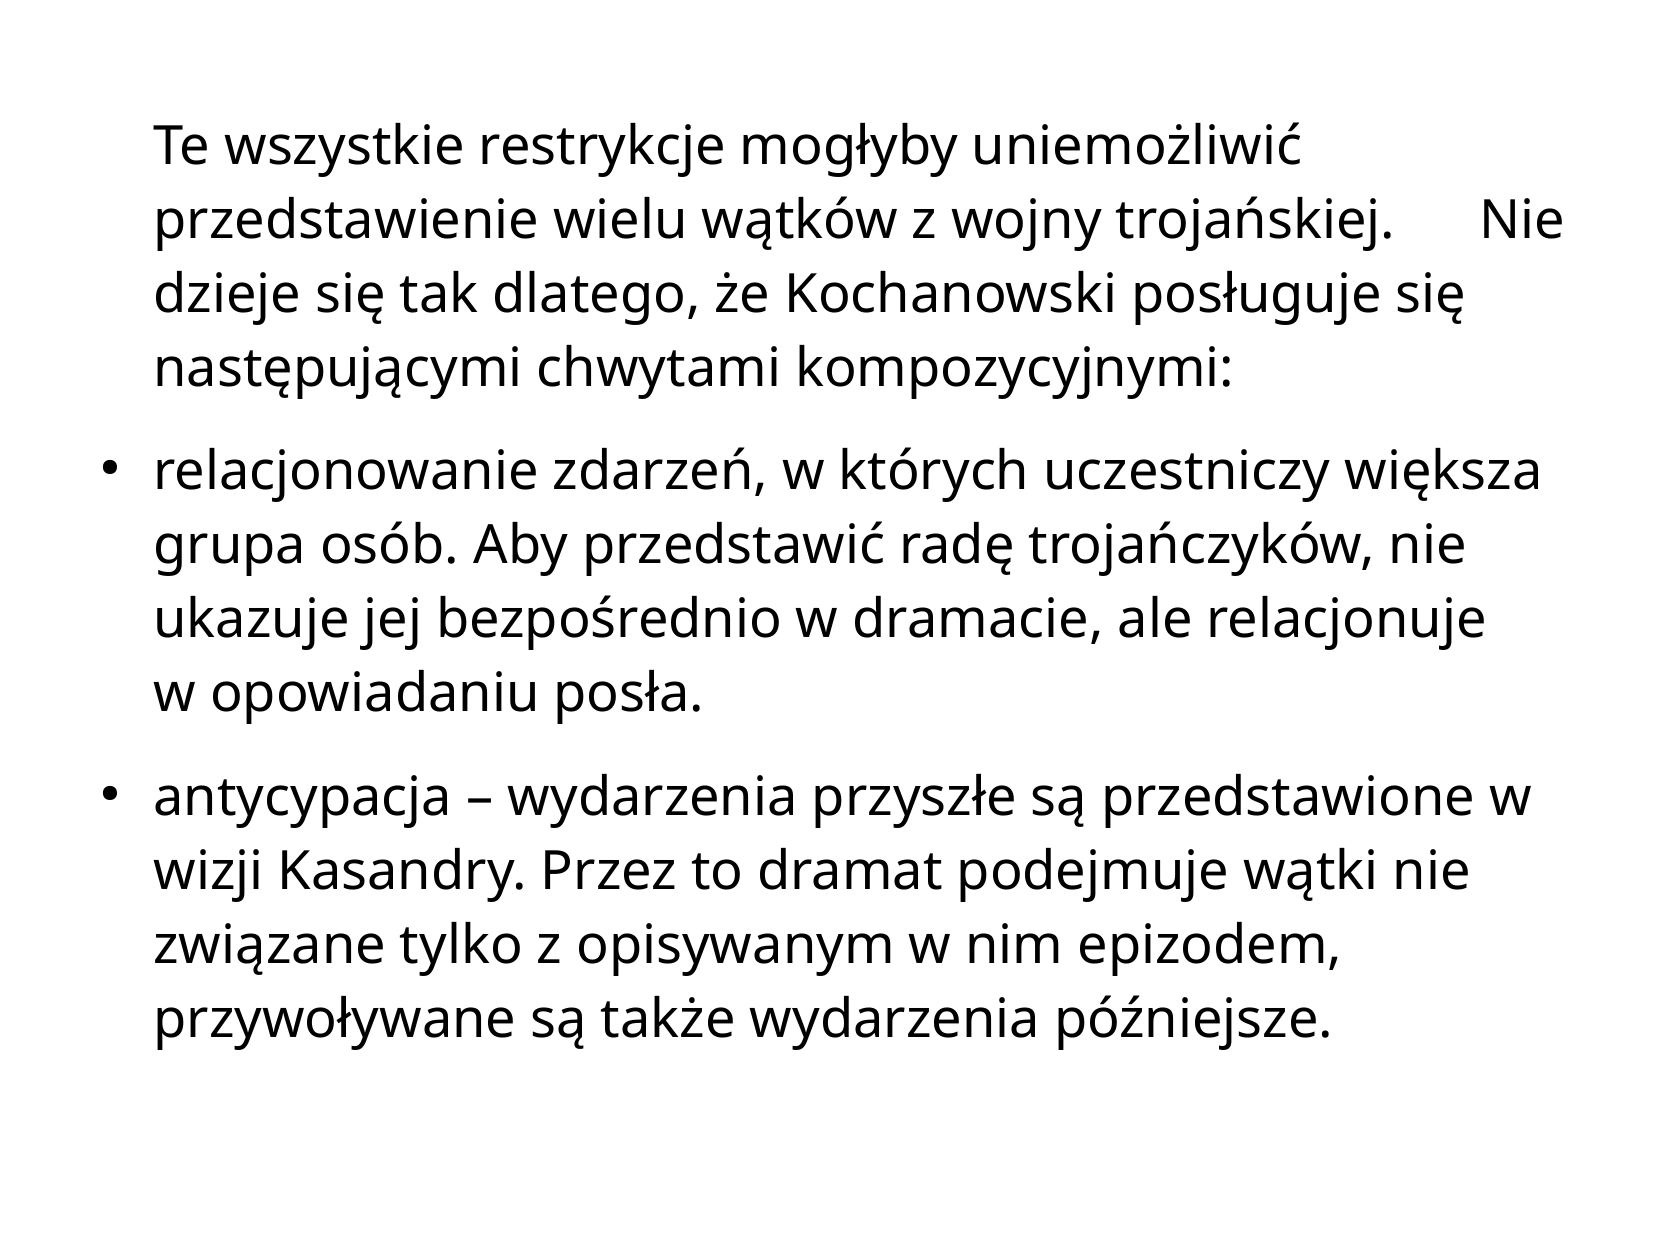

#
Te wszystkie restrykcje mogłyby uniemożliwić przedstawienie wielu wątków z wojny trojańskiej. Nie dzieje się tak dlatego, że Kochanowski posługuje się następującymi chwytami kompozycyjnymi:
relacjonowanie zdarzeń, w których uczestniczy większa grupa osób. Aby przedstawić radę trojańczyków, nie ukazuje jej bezpośrednio w dramacie, ale relacjonuje w opowiadaniu posła.
antycypacja – wydarzenia przyszłe są przedstawione w wizji Kasandry. Przez to dramat podejmuje wątki nie związane tylko z opisywanym w nim epizodem, przywoływane są także wydarzenia późniejsze.